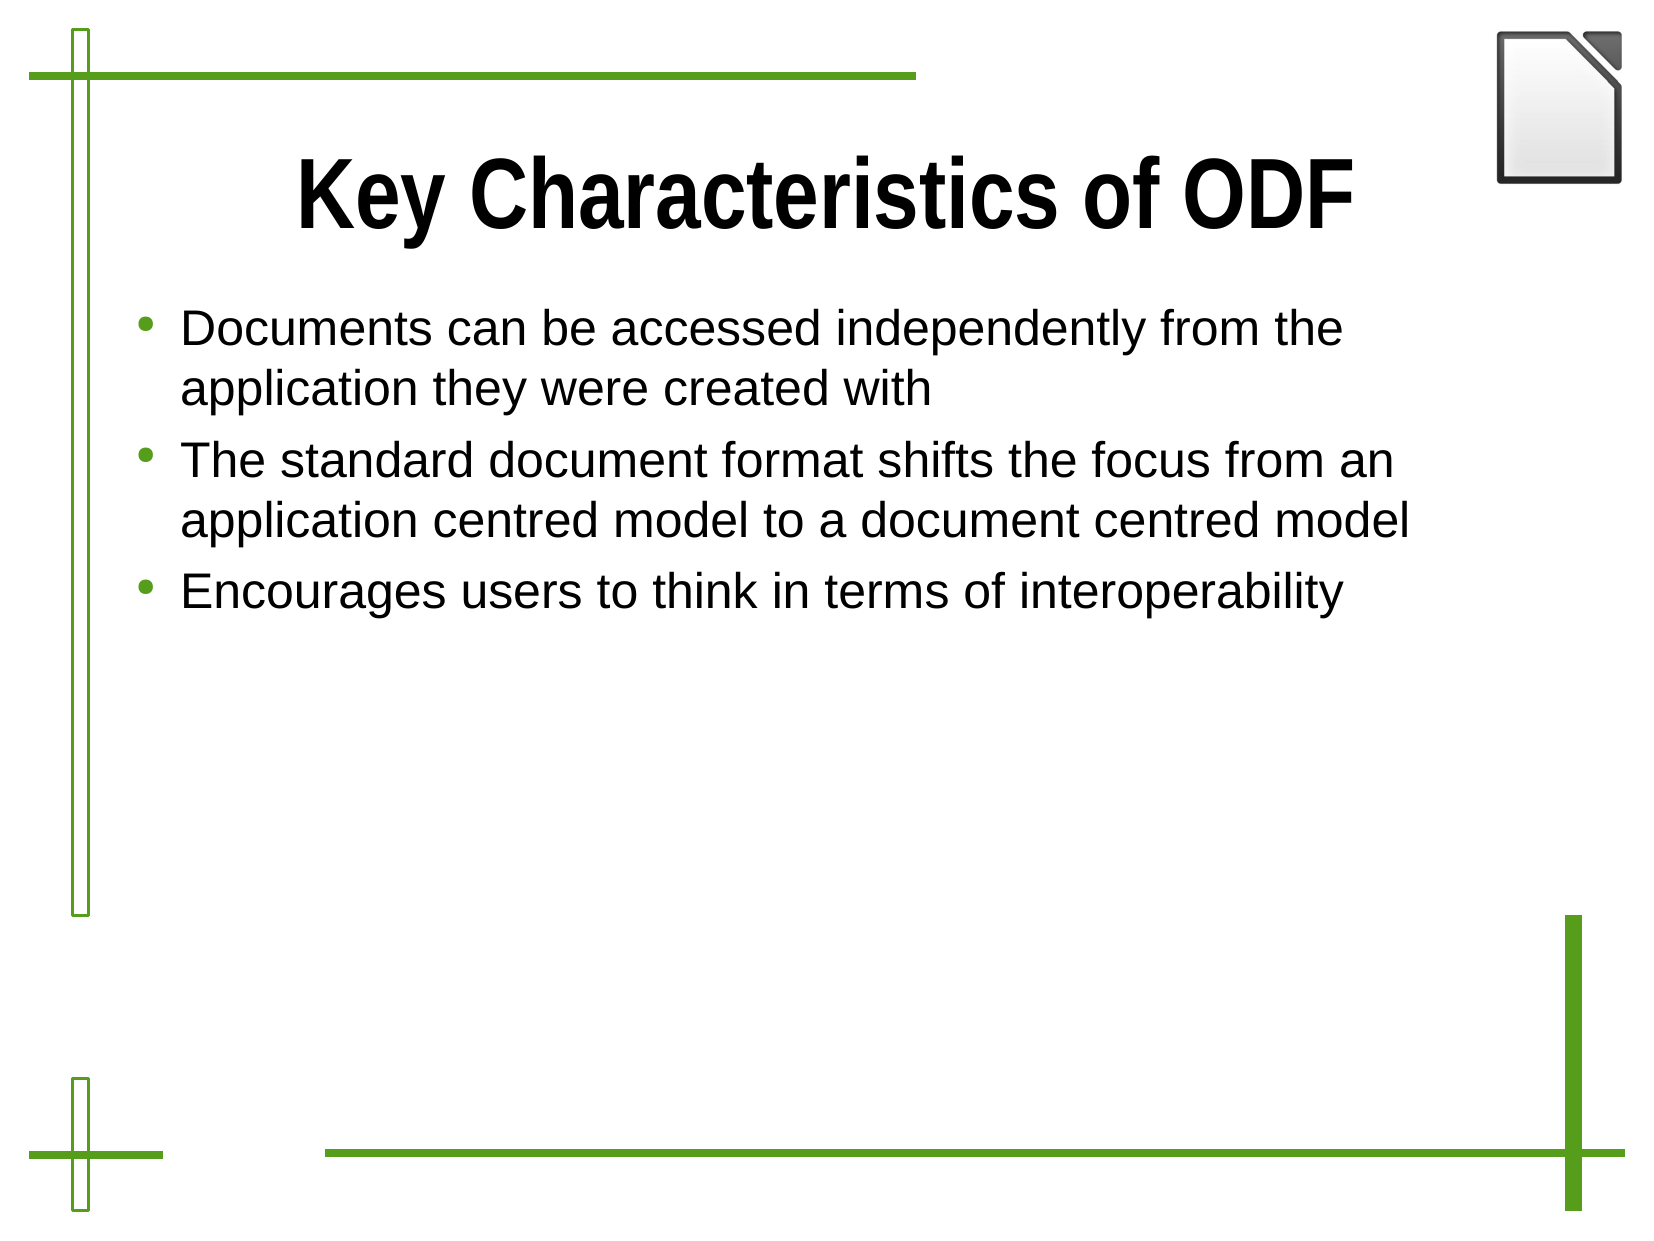

# Key Characteristics of ODF
Documents can be accessed independently from the application they were created with
The standard document format shifts the focus from an application centred model to a document centred model
Encourages users to think in terms of interoperability